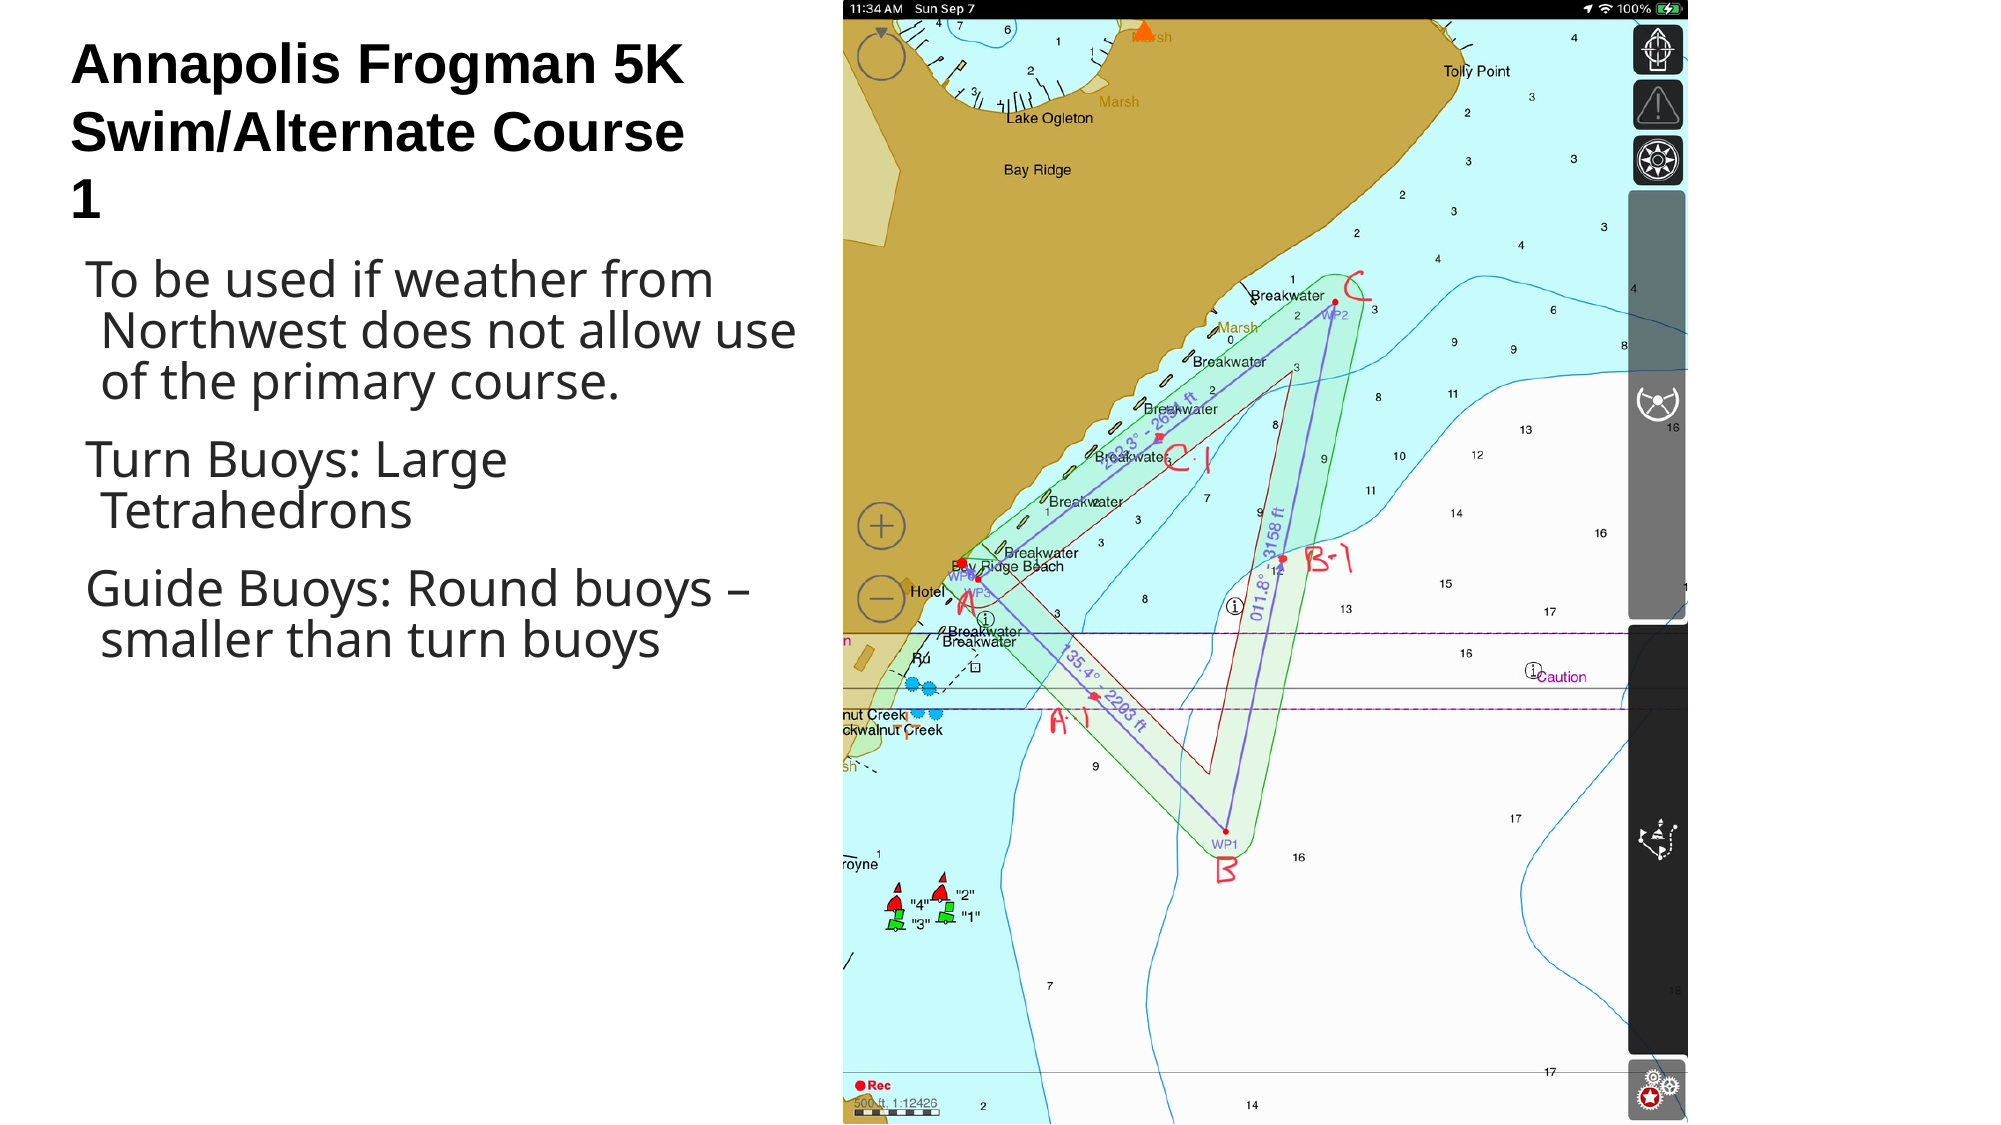

Annapolis Frogman 5K Swim/Alternate Course 1
# To be used if weather from Northwest does not allow use of the primary course.
Turn Buoys: Large Tetrahedrons
Guide Buoys: Round buoys – smaller than turn buoys